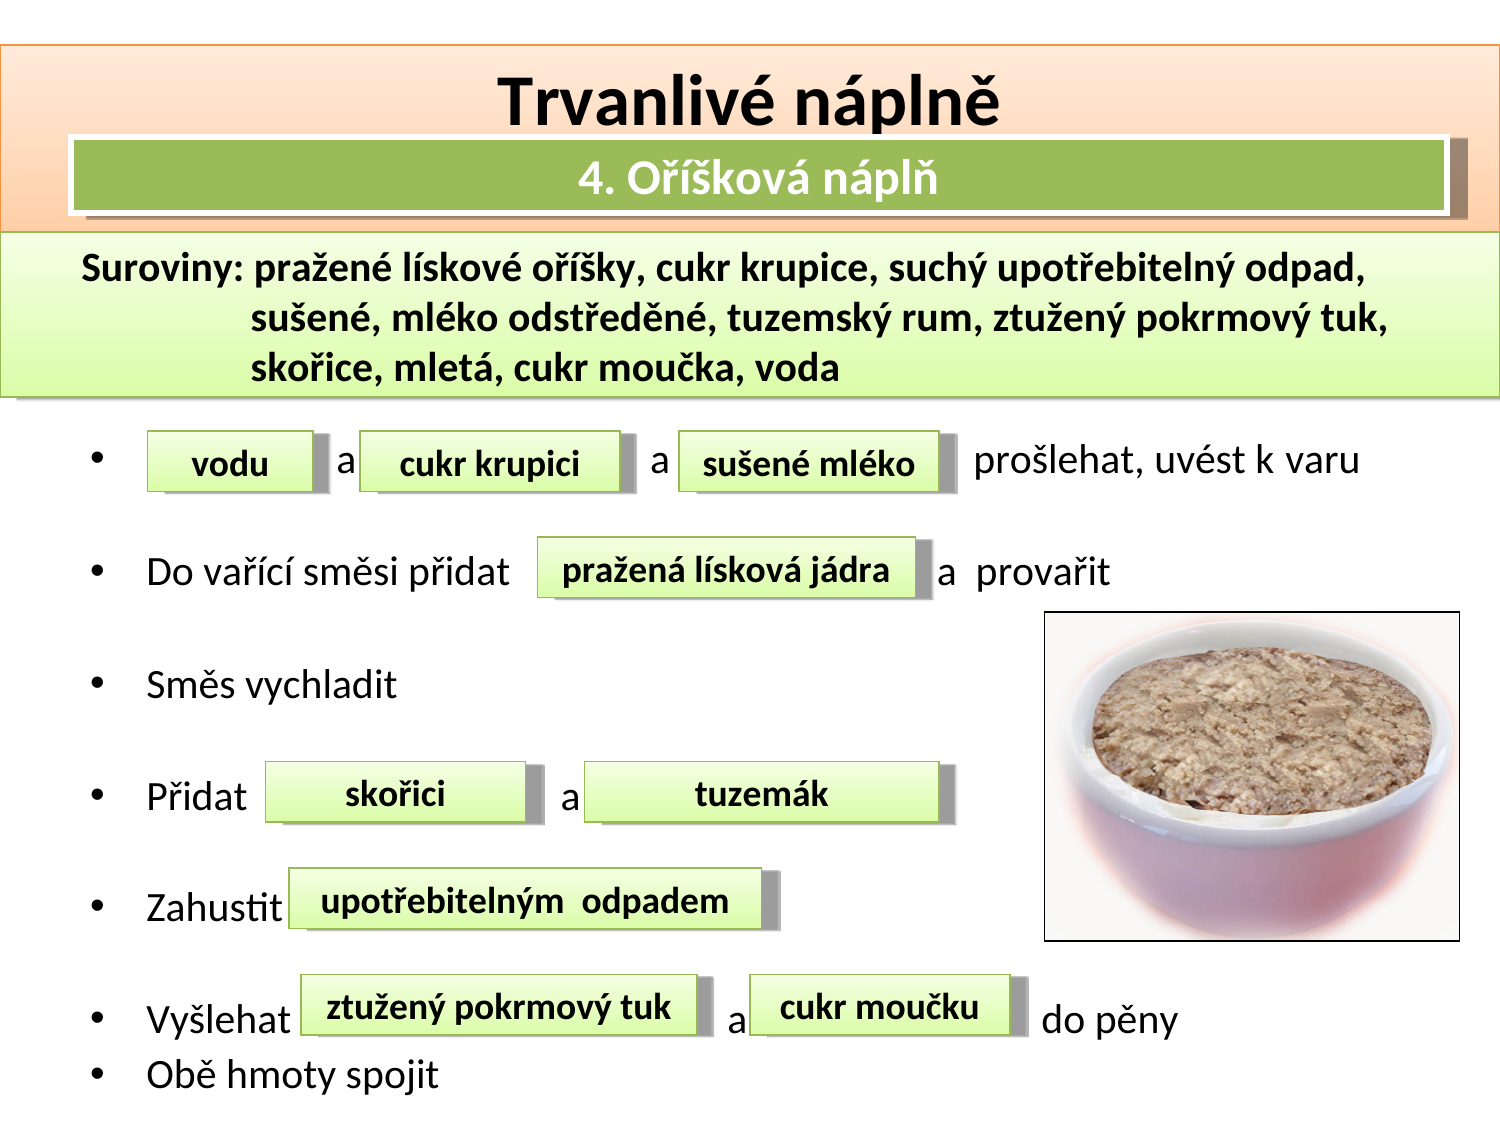

Trvanlivé náplně
4. Oříšková náplň
 Suroviny: pražené lískové oříšky, cukr krupice, suchý upotřebitelný odpad, 	sušené, mléko odstředěné, tuzemský rum, ztužený pokrmový tuk, 	skořice, mletá, cukr moučka, voda
# a a prošlehat, uvést k varu
Do vařící směsi přidat a provařit
Směs vychladit
Přidat a
Zahustit
Vyšlehat a do pěny
Obě hmoty spojit
vodu
cukr krupici
sušené mléko
pražená lísková jádra
skořici
tuzemák
upotřebitelným odpadem
ztužený pokrmový tuk
cukr moučku